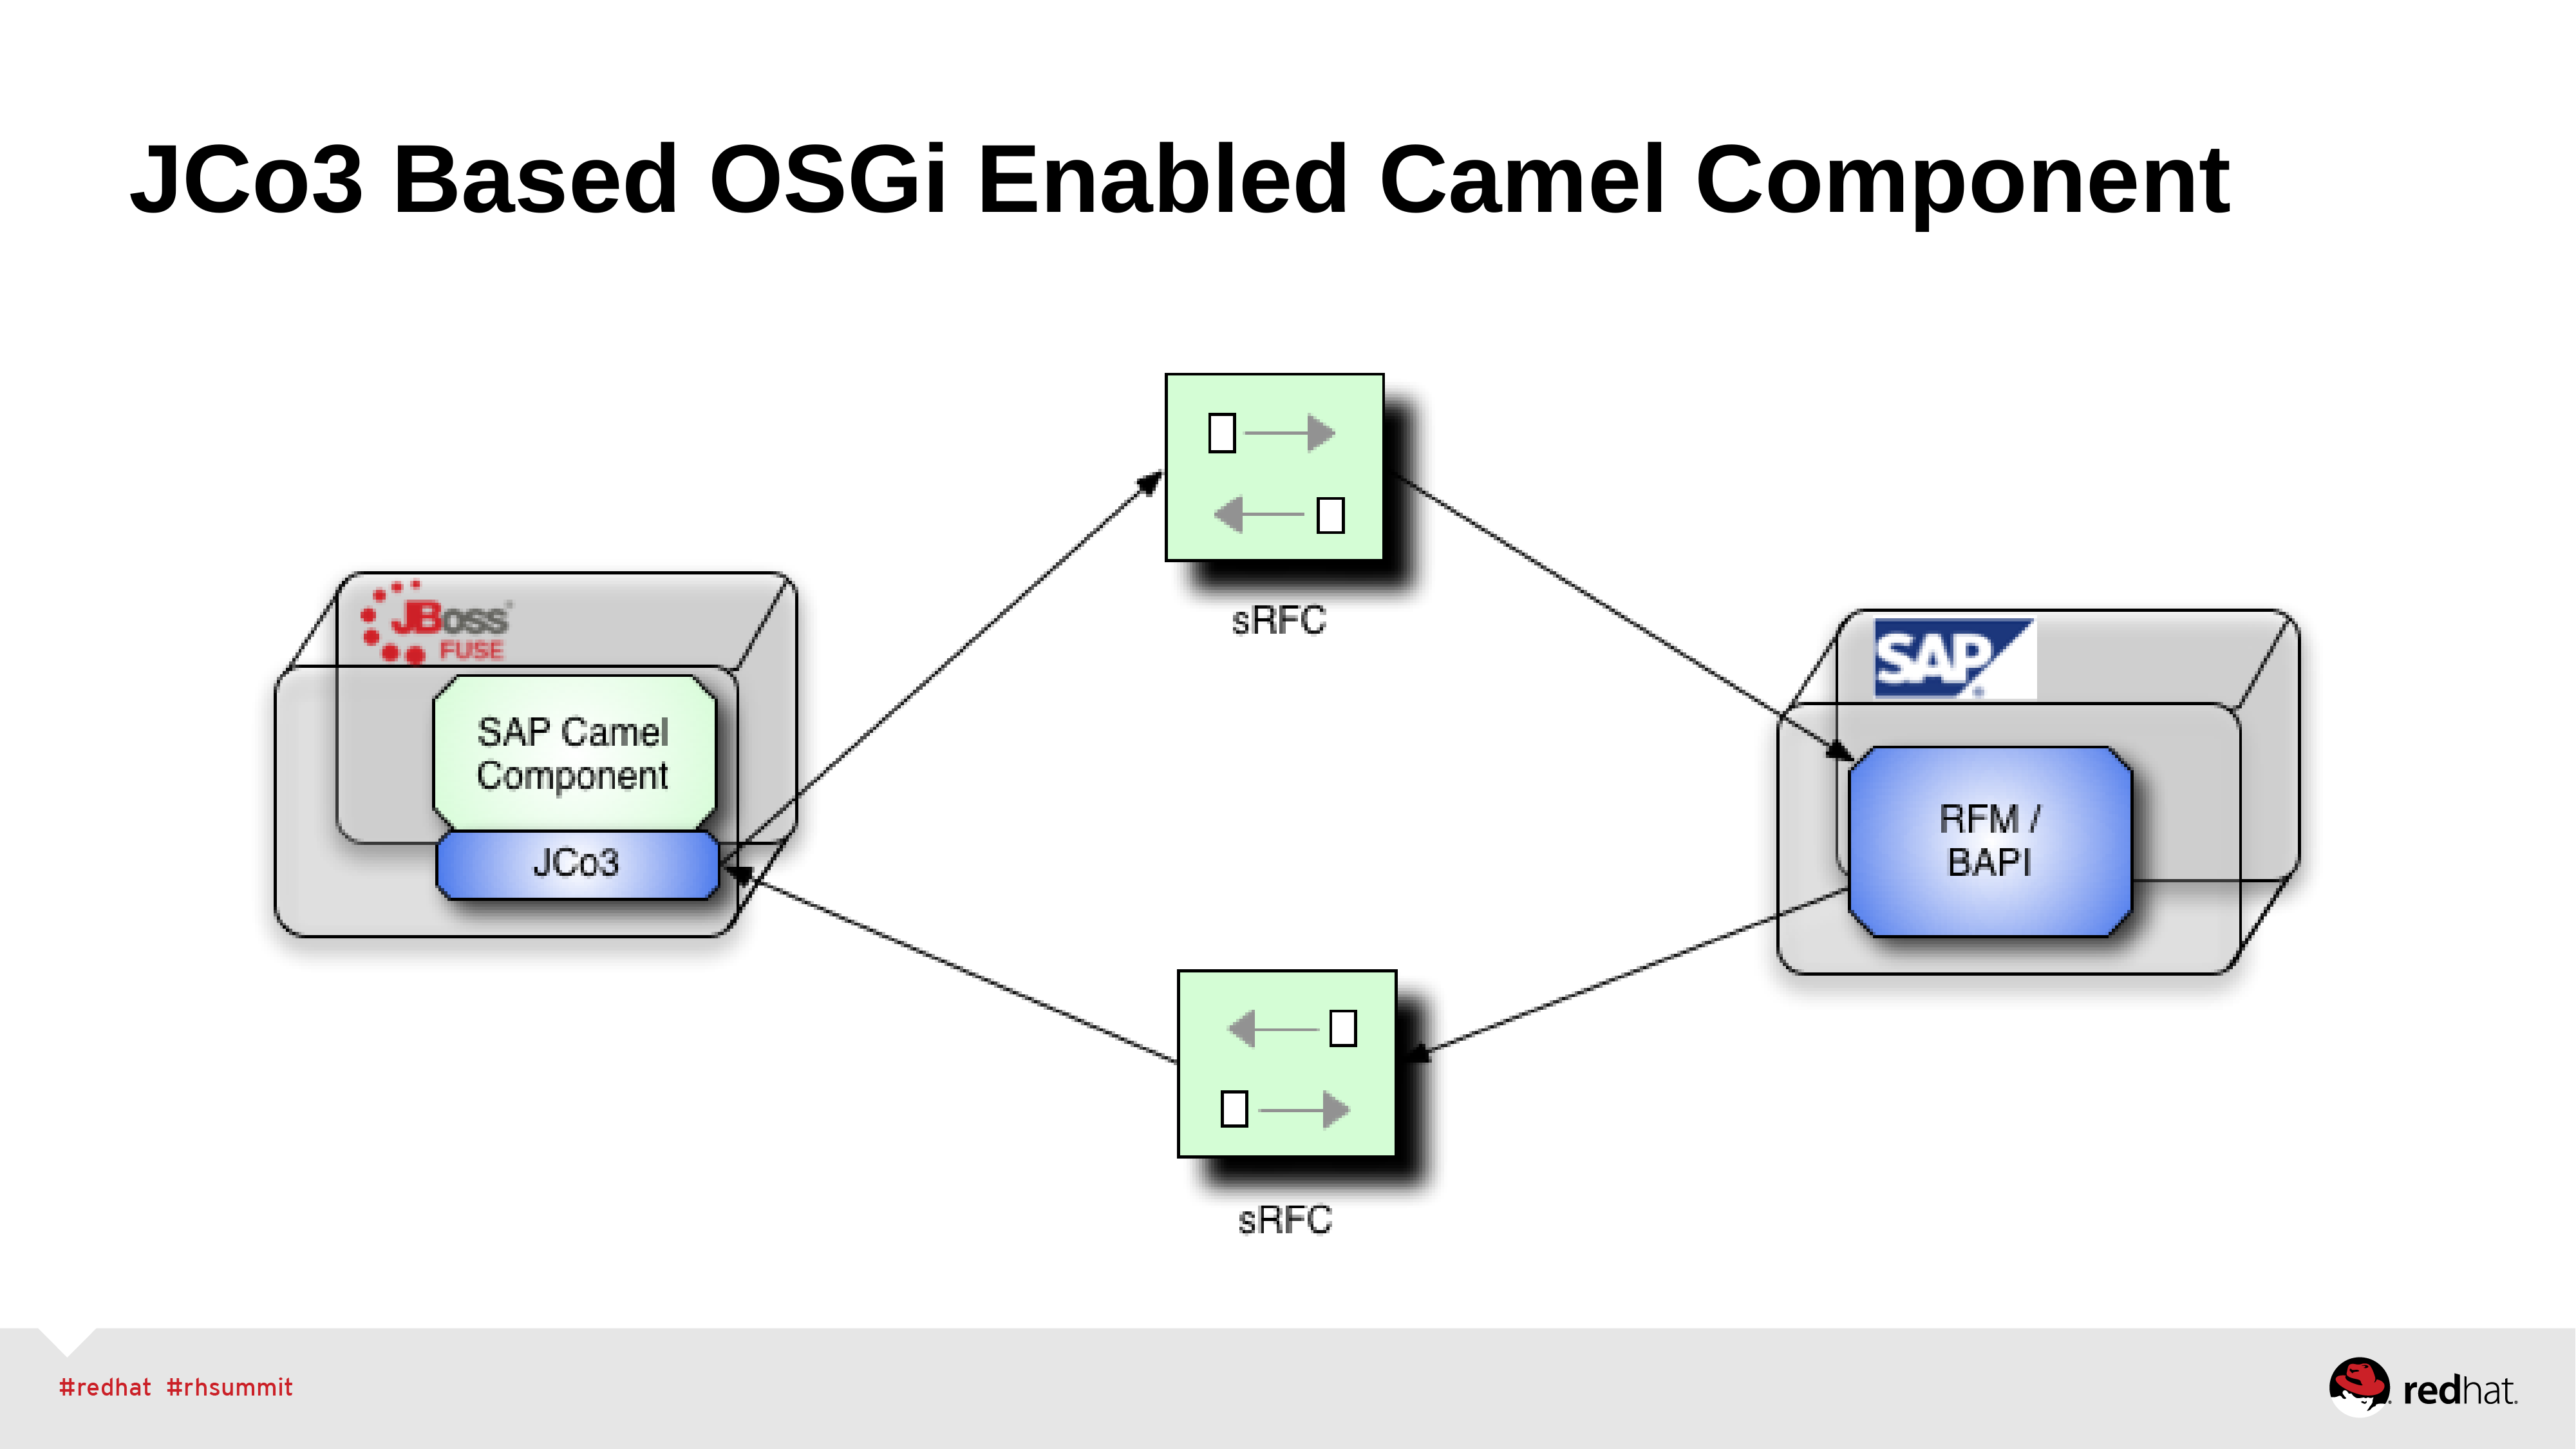

# JCo3 Based OSGi Enabled Camel Component